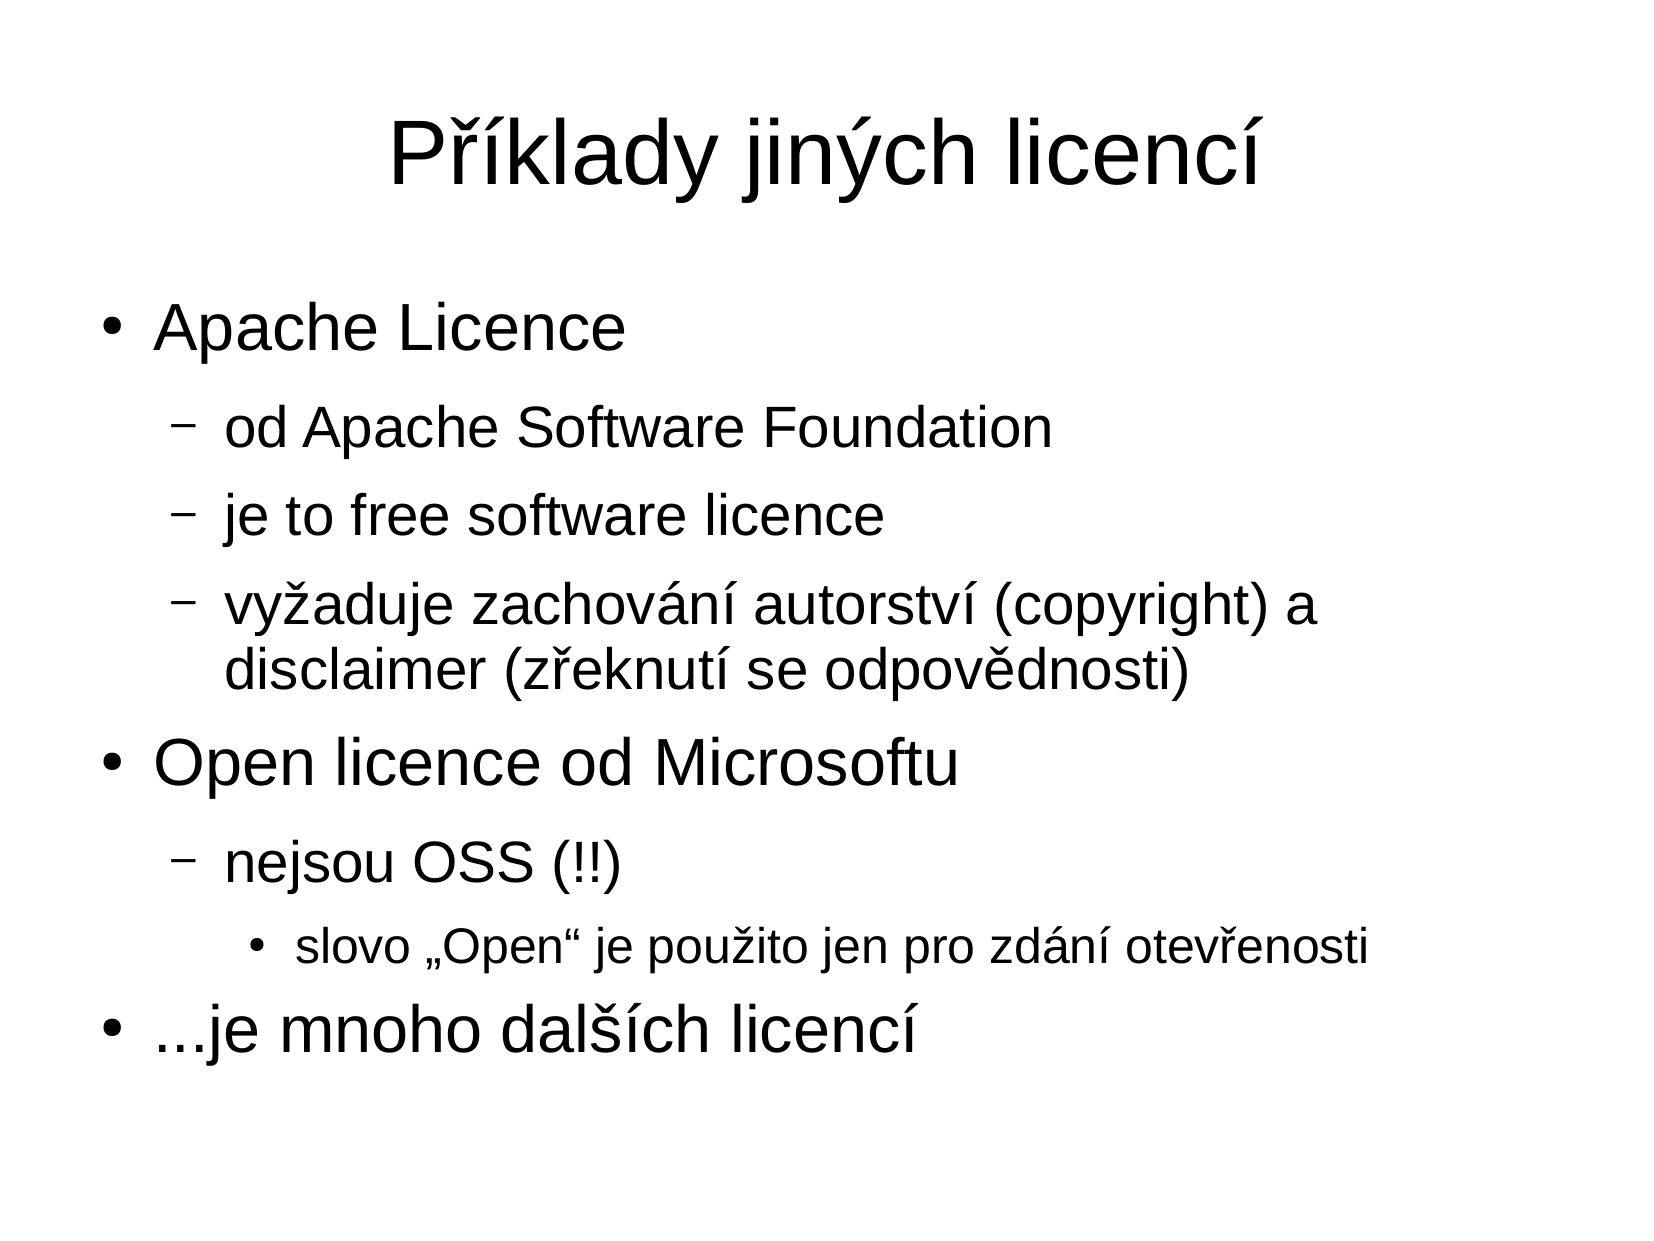

# Příklady jiných licencí
Apache Licence
od Apache Software Foundation
je to free software licence
vyžaduje zachování autorství (copyright) a disclaimer (zřeknutí se odpovědnosti)
Open licence od Microsoftu
nejsou OSS (!!)
slovo „Open“ je použito jen pro zdání otevřenosti
...je mnoho dalších licencí